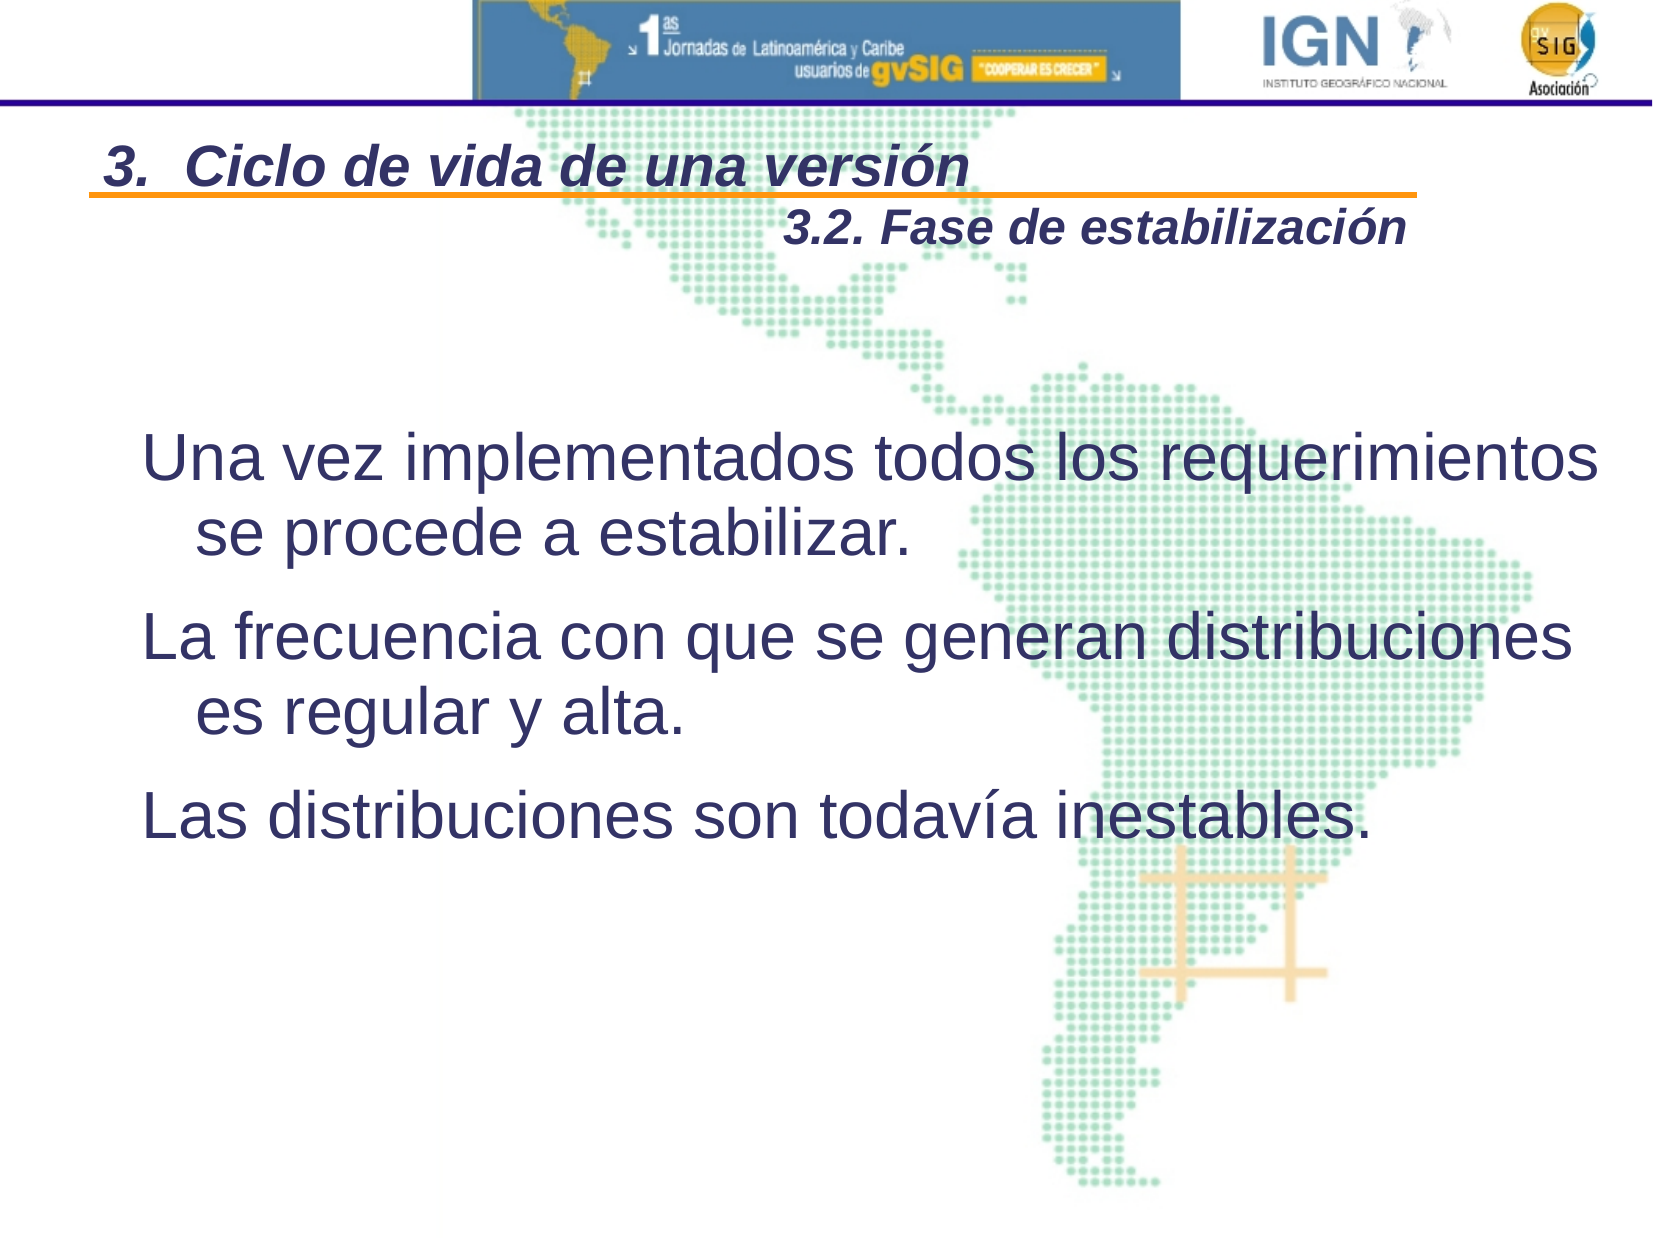

3. Ciclo de vida de una versión
3.2. Fase de estabilización
# Una vez implementados todos los requerimientos se procede a estabilizar.
La frecuencia con que se generan distribuciones es regular y alta.
Las distribuciones son todavía inestables.